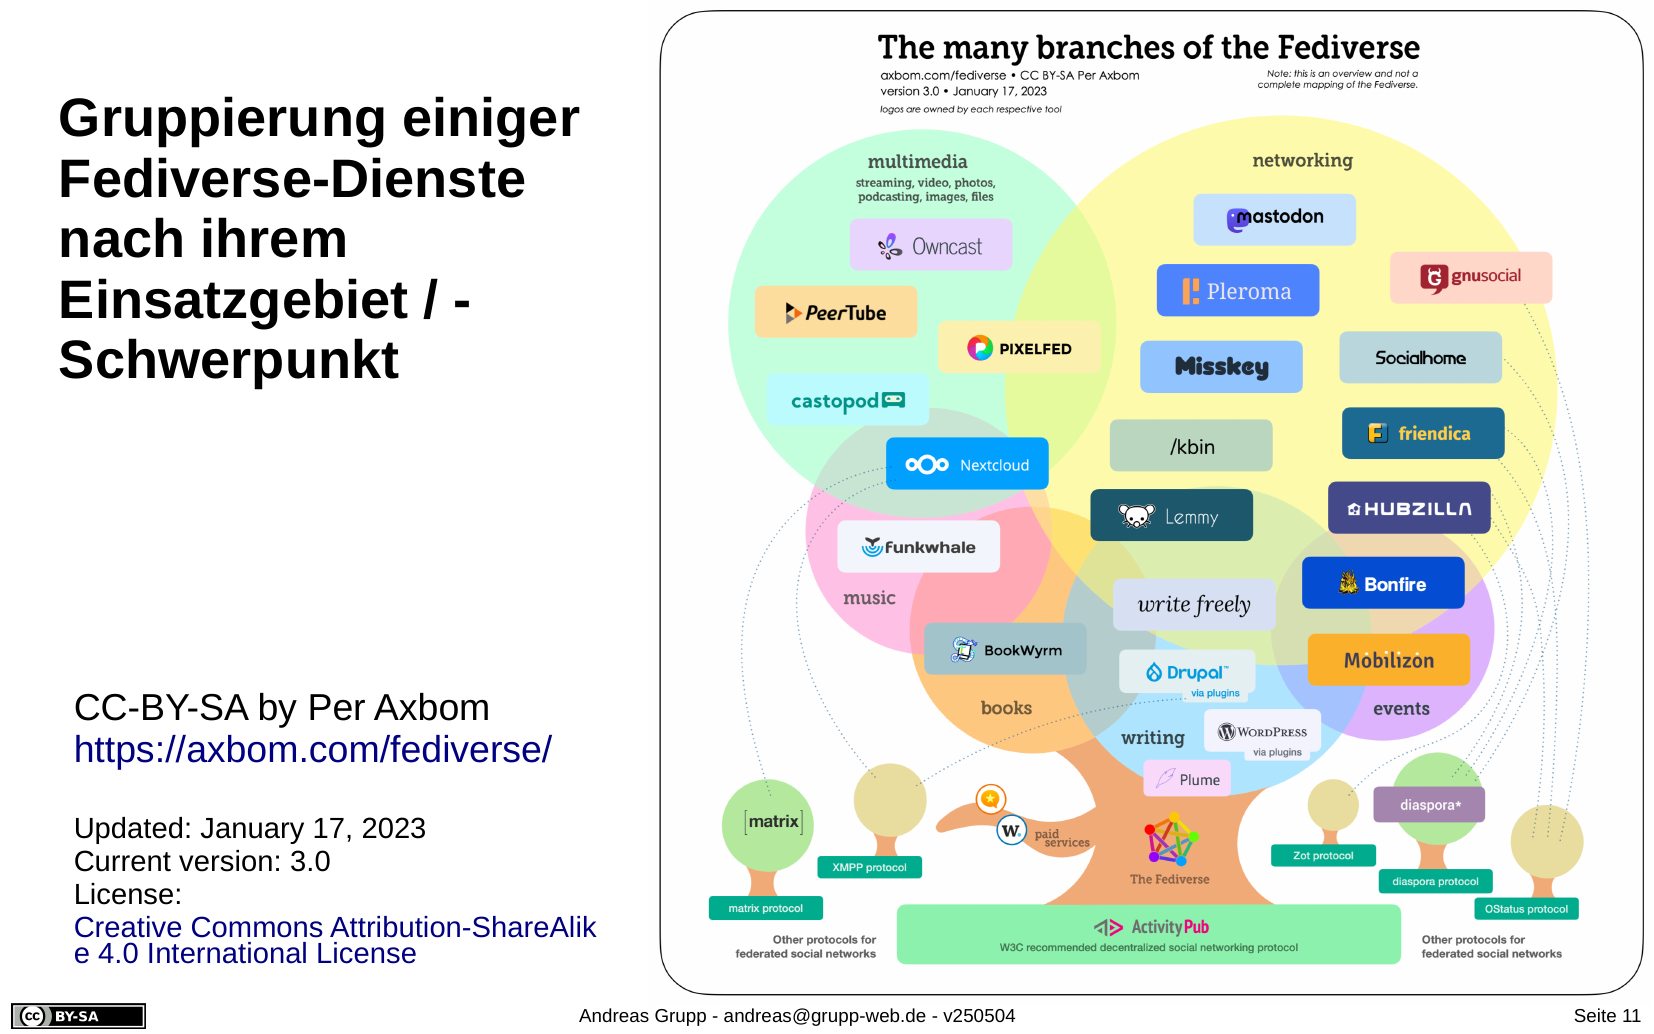

# Gruppierung einiger Fediverse-Dienste nach ihrem Einsatzgebiet / -Schwerpunkt
CC-BY-SA by Per Axbom
https://axbom.com/fediverse/
Updated: January 17, 2023
Current version: 3.0
License: Creative Commons Attribution-ShareAlike 4.0 International License
Andreas Grupp - andreas@grupp-web.de - v250504
11